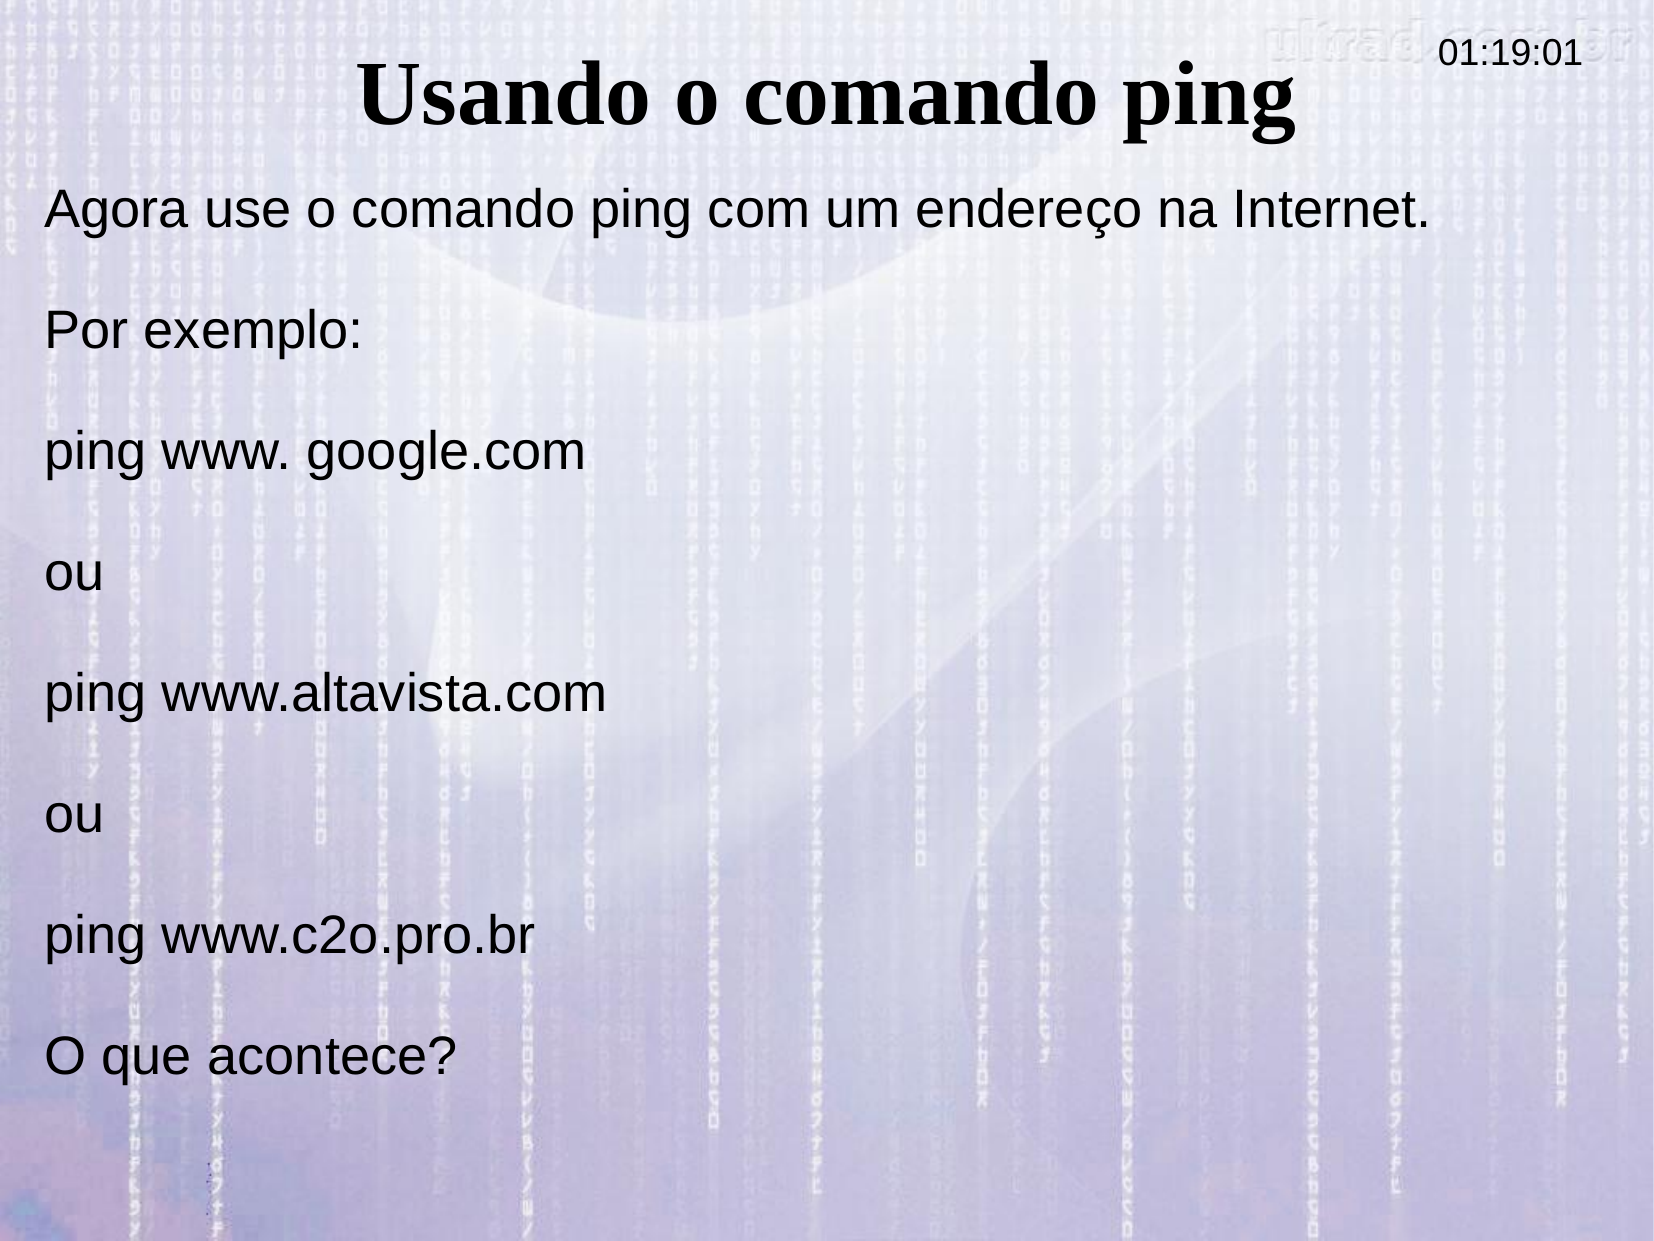

03:29:15
Usando o comando ping
Agora use o comando ping com um endereço na Internet.
Por exemplo:
ping www. google.com
ou
ping www.altavista.com
ou
ping www.c2o.pro.br
O que acontece?